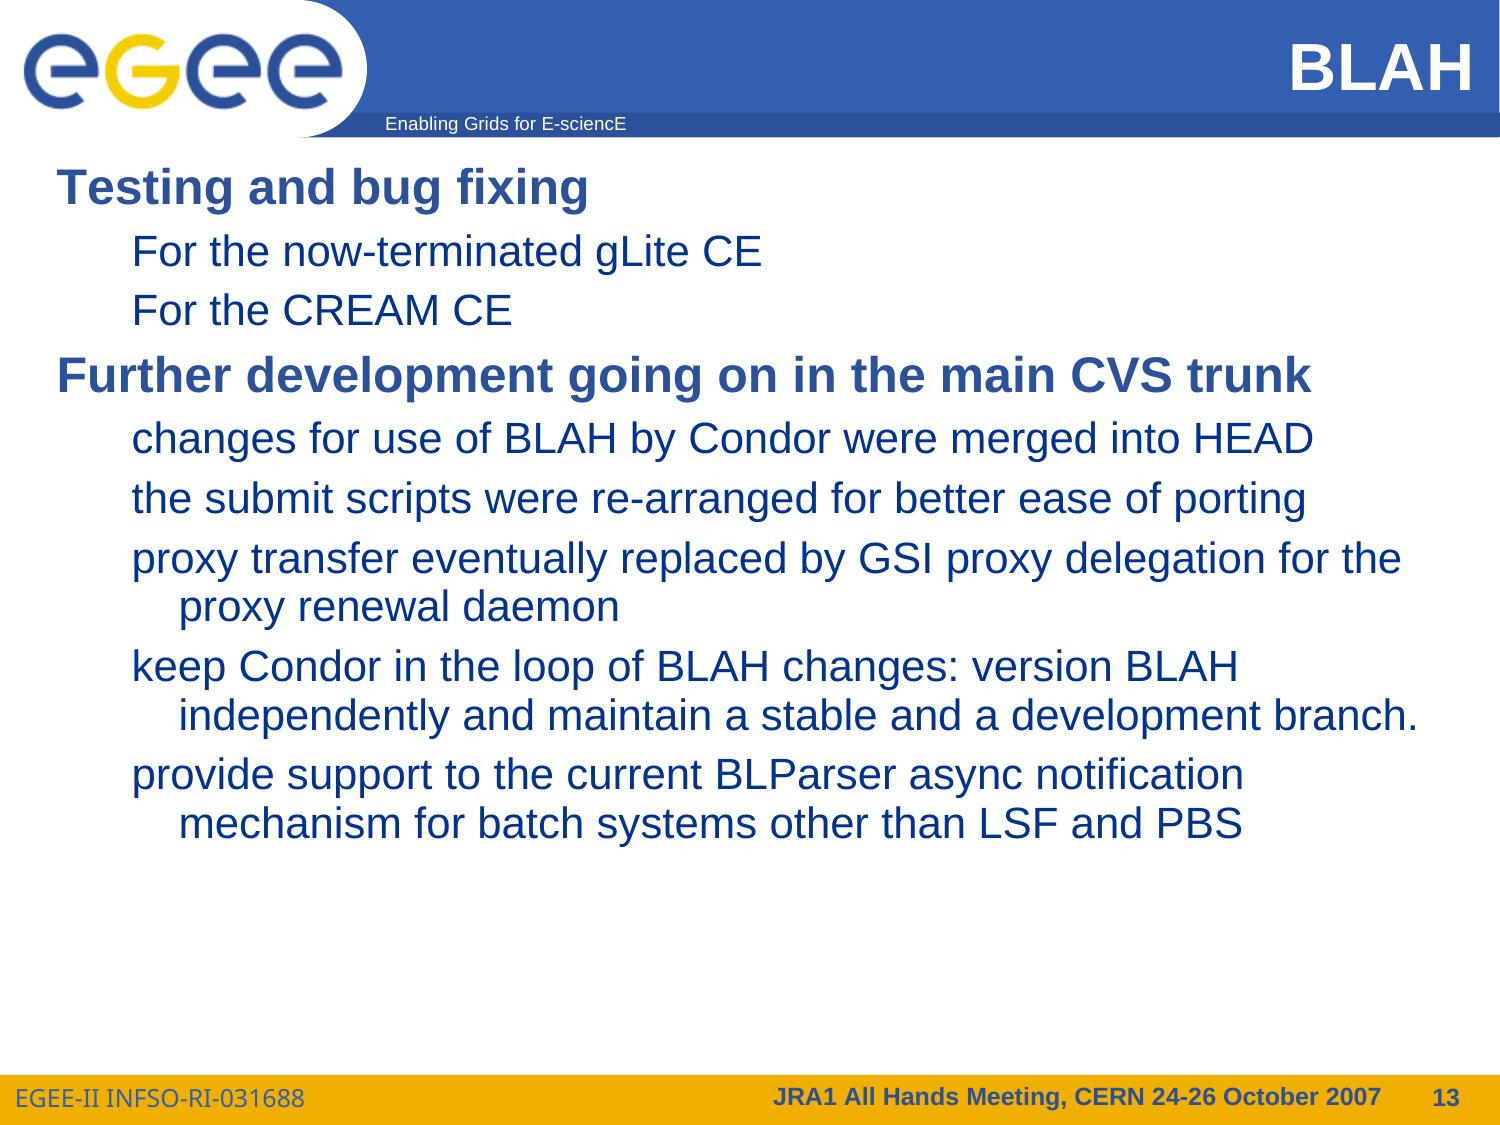

# BLAH
Testing and bug fixing
For the now-terminated gLite CE
For the CREAM CE
Further development going on in the main CVS trunk
changes for use of BLAH by Condor were merged into HEAD
the submit scripts were re-arranged for better ease of porting
proxy transfer eventually replaced by GSI proxy delegation for the proxy renewal daemon
keep Condor in the loop of BLAH changes: version BLAH independently and maintain a stable and a development branch.
provide support to the current BLParser async notification mechanism for batch systems other than LSF and PBS
JRA1 All Hands Meeting, CERN 24-26 October 2007
13